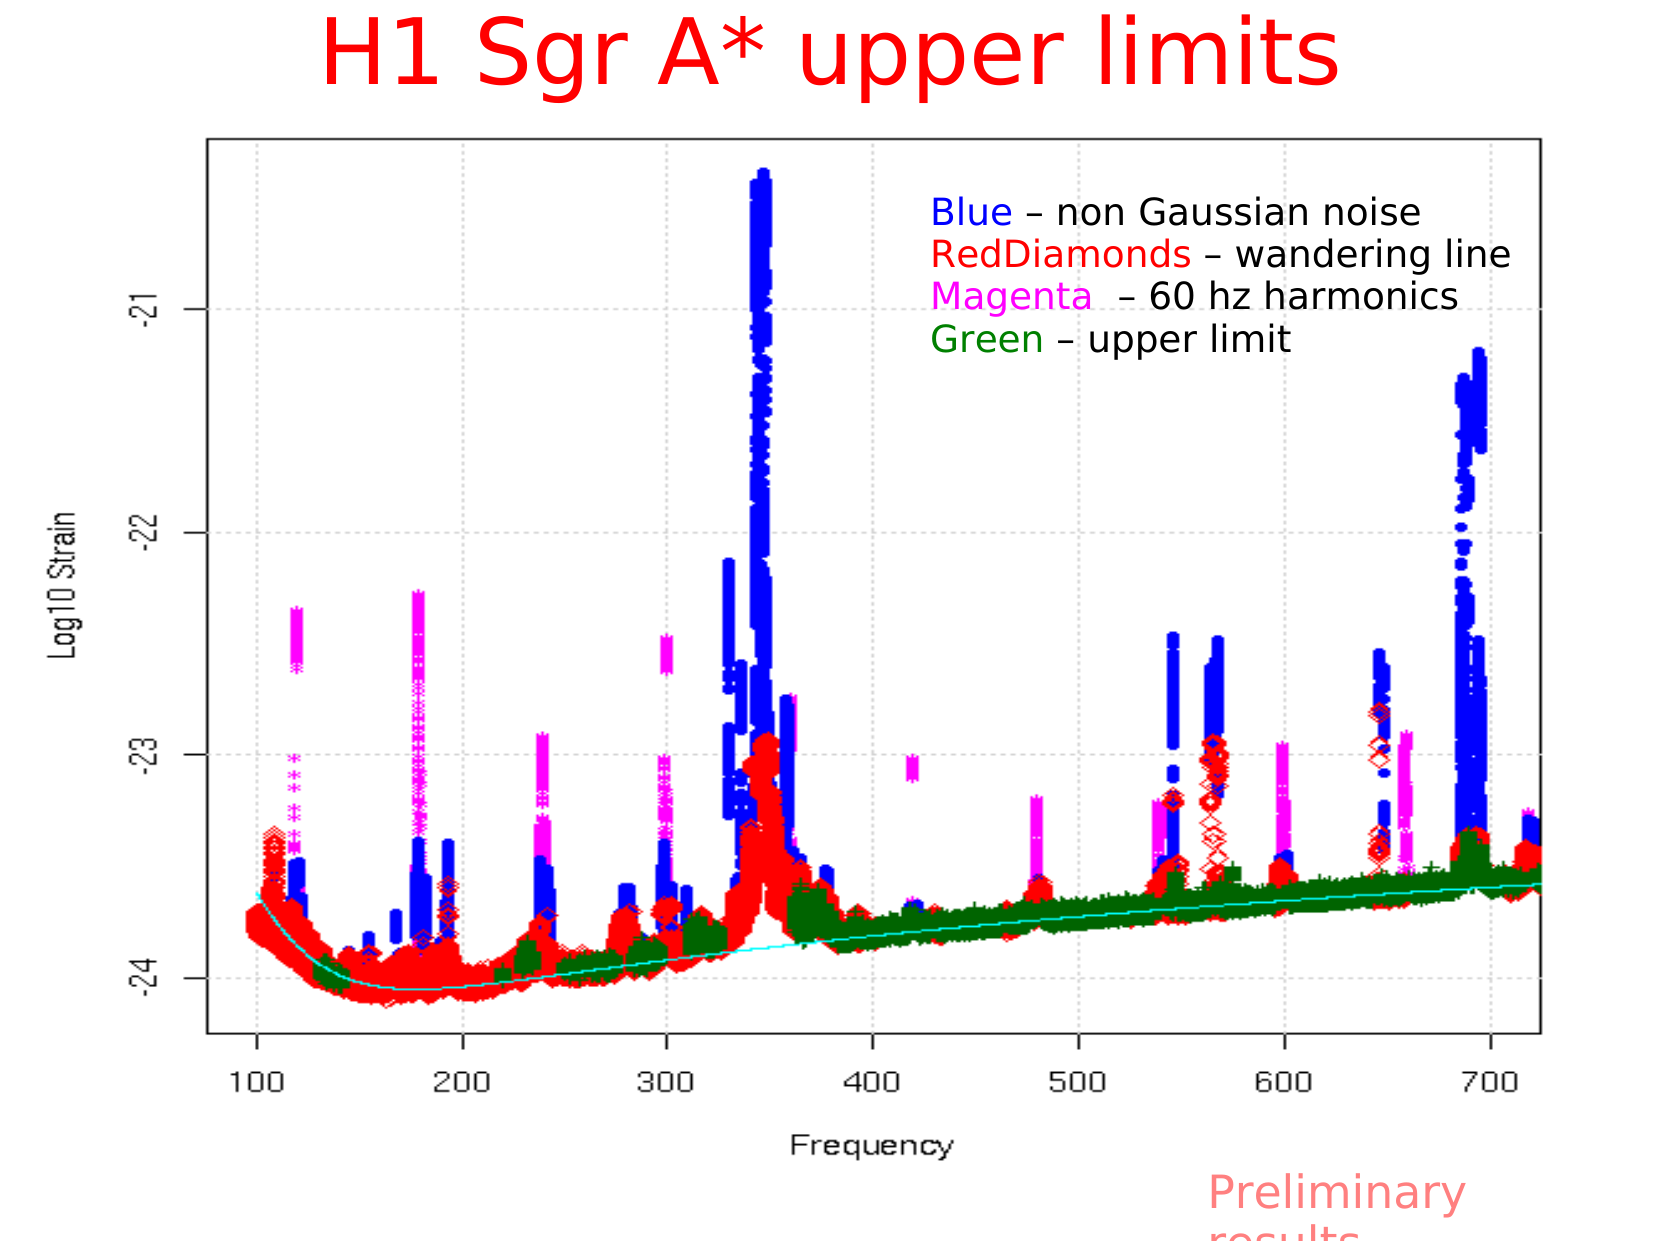

# H1 Sgr A* upper limits
 Blue – non Gaussian noise
 RedDiamonds – wandering line
 Magenta – 60 hz harmonics
 Green – upper limit
Preliminary results